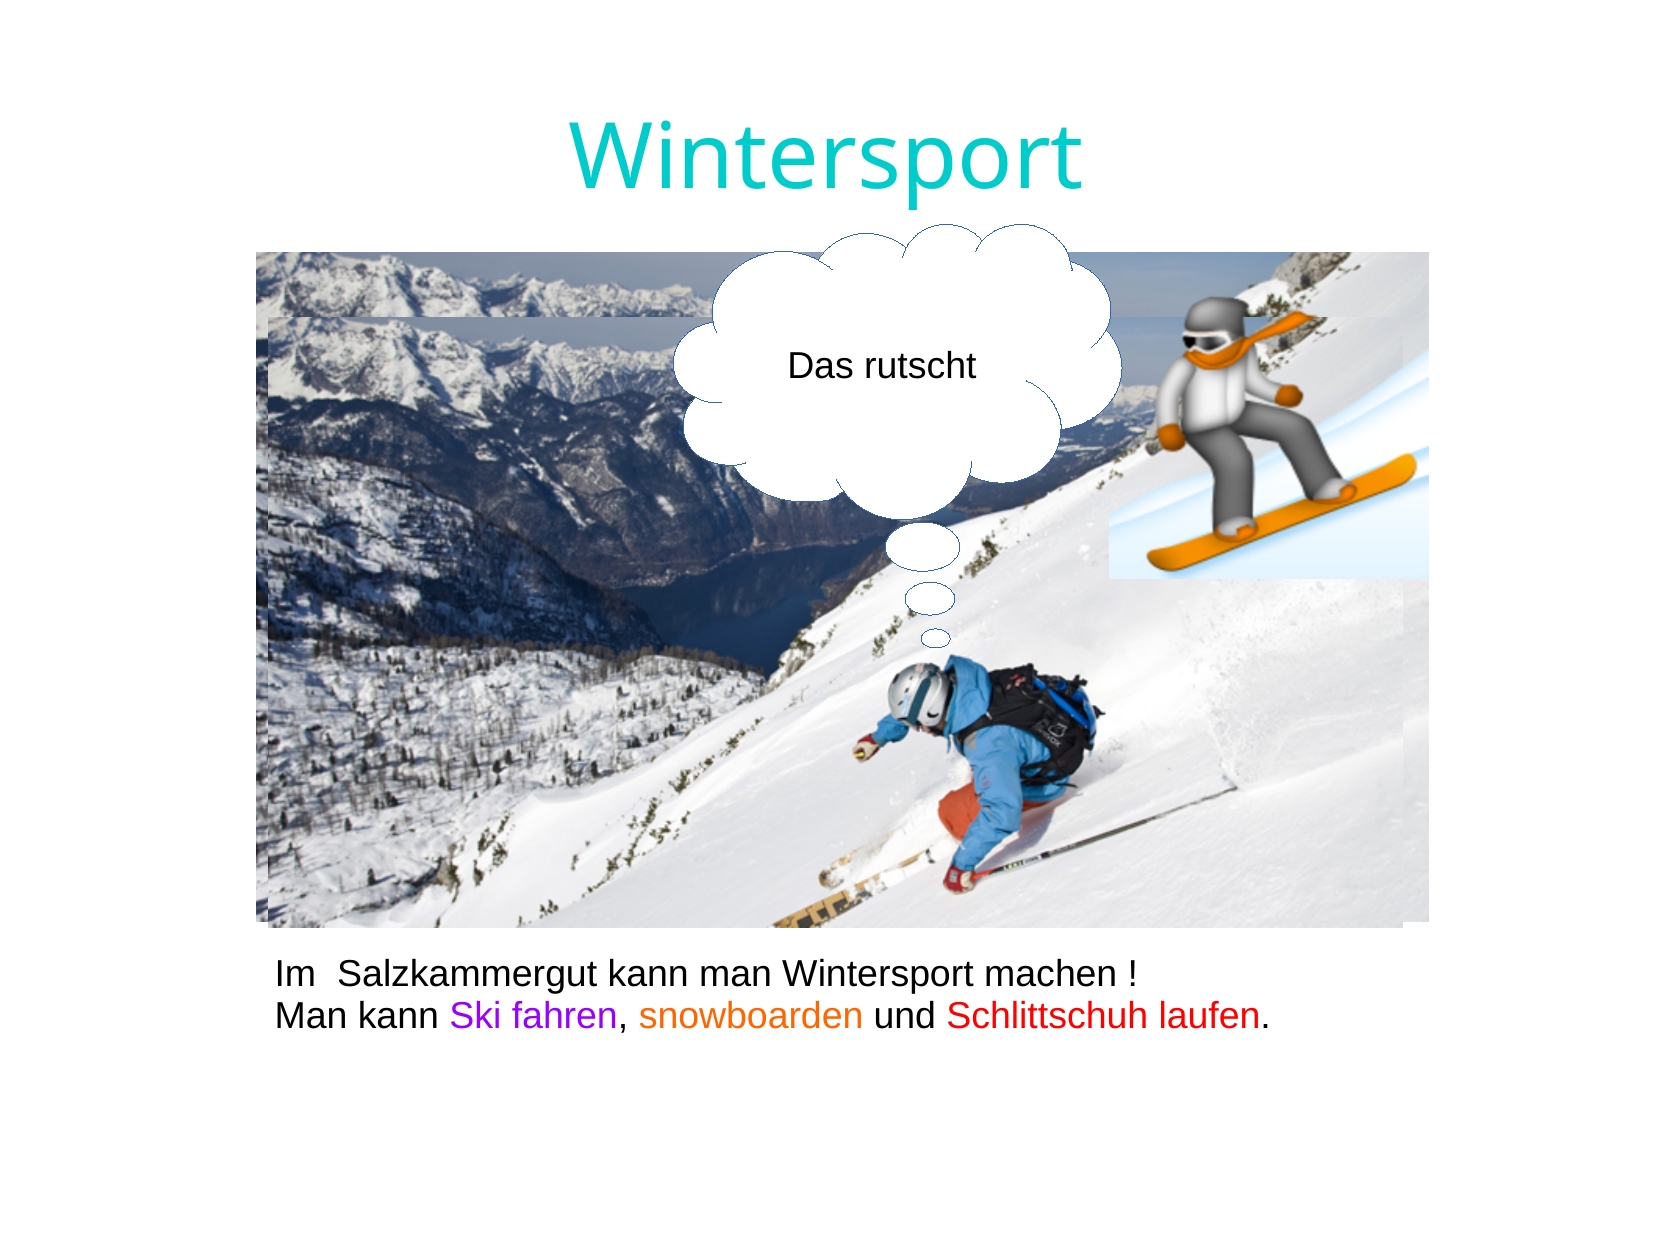

# Wintersport
Das rutscht
Im Salzkammergut kann man Wintersport machen !
Man kann Ski fahren, snowboarden und Schlittschuh laufen.